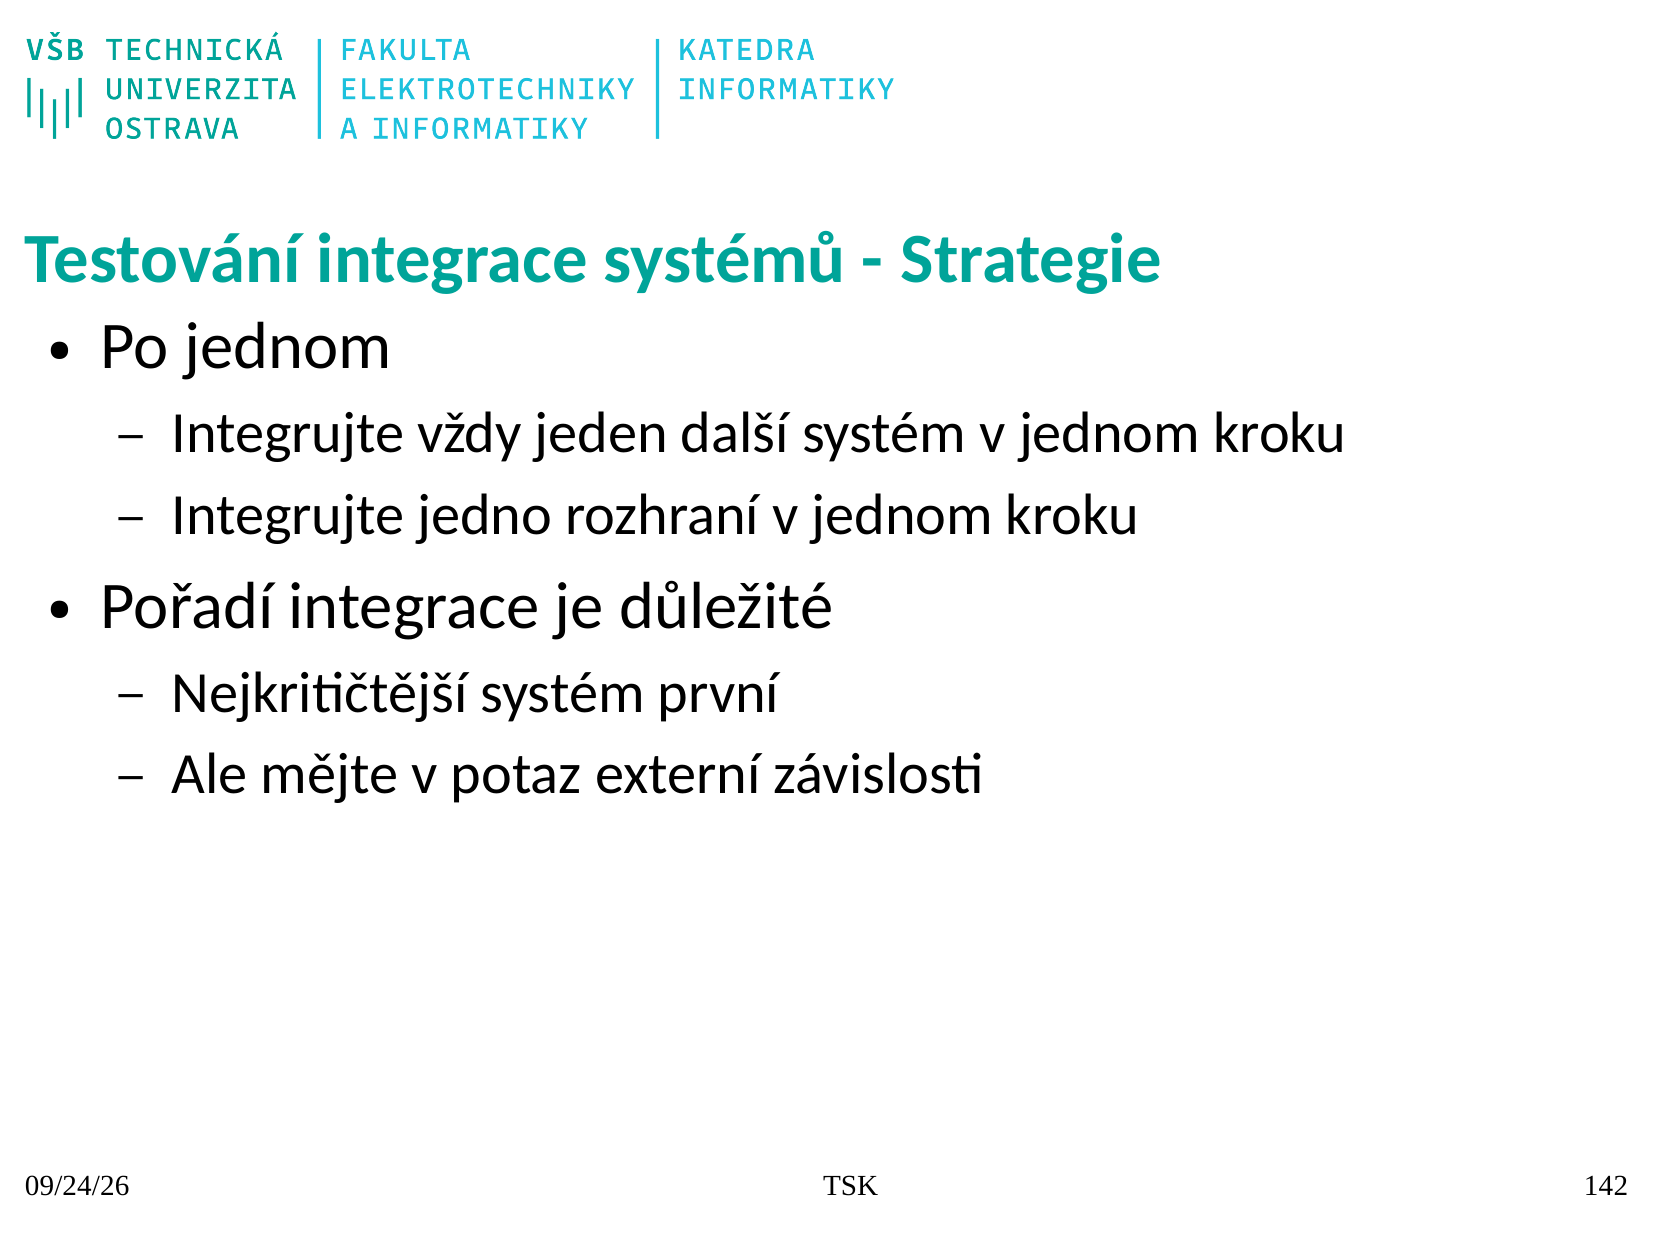

# Testování integrace systémů - Strategie
Po jednom
Integrujte vždy jeden další systém v jednom kroku
Integrujte jedno rozhraní v jednom kroku
Pořadí integrace je důležité
Nejkritičtější systém první
Ale mějte v potaz externí závislosti
TSK
142